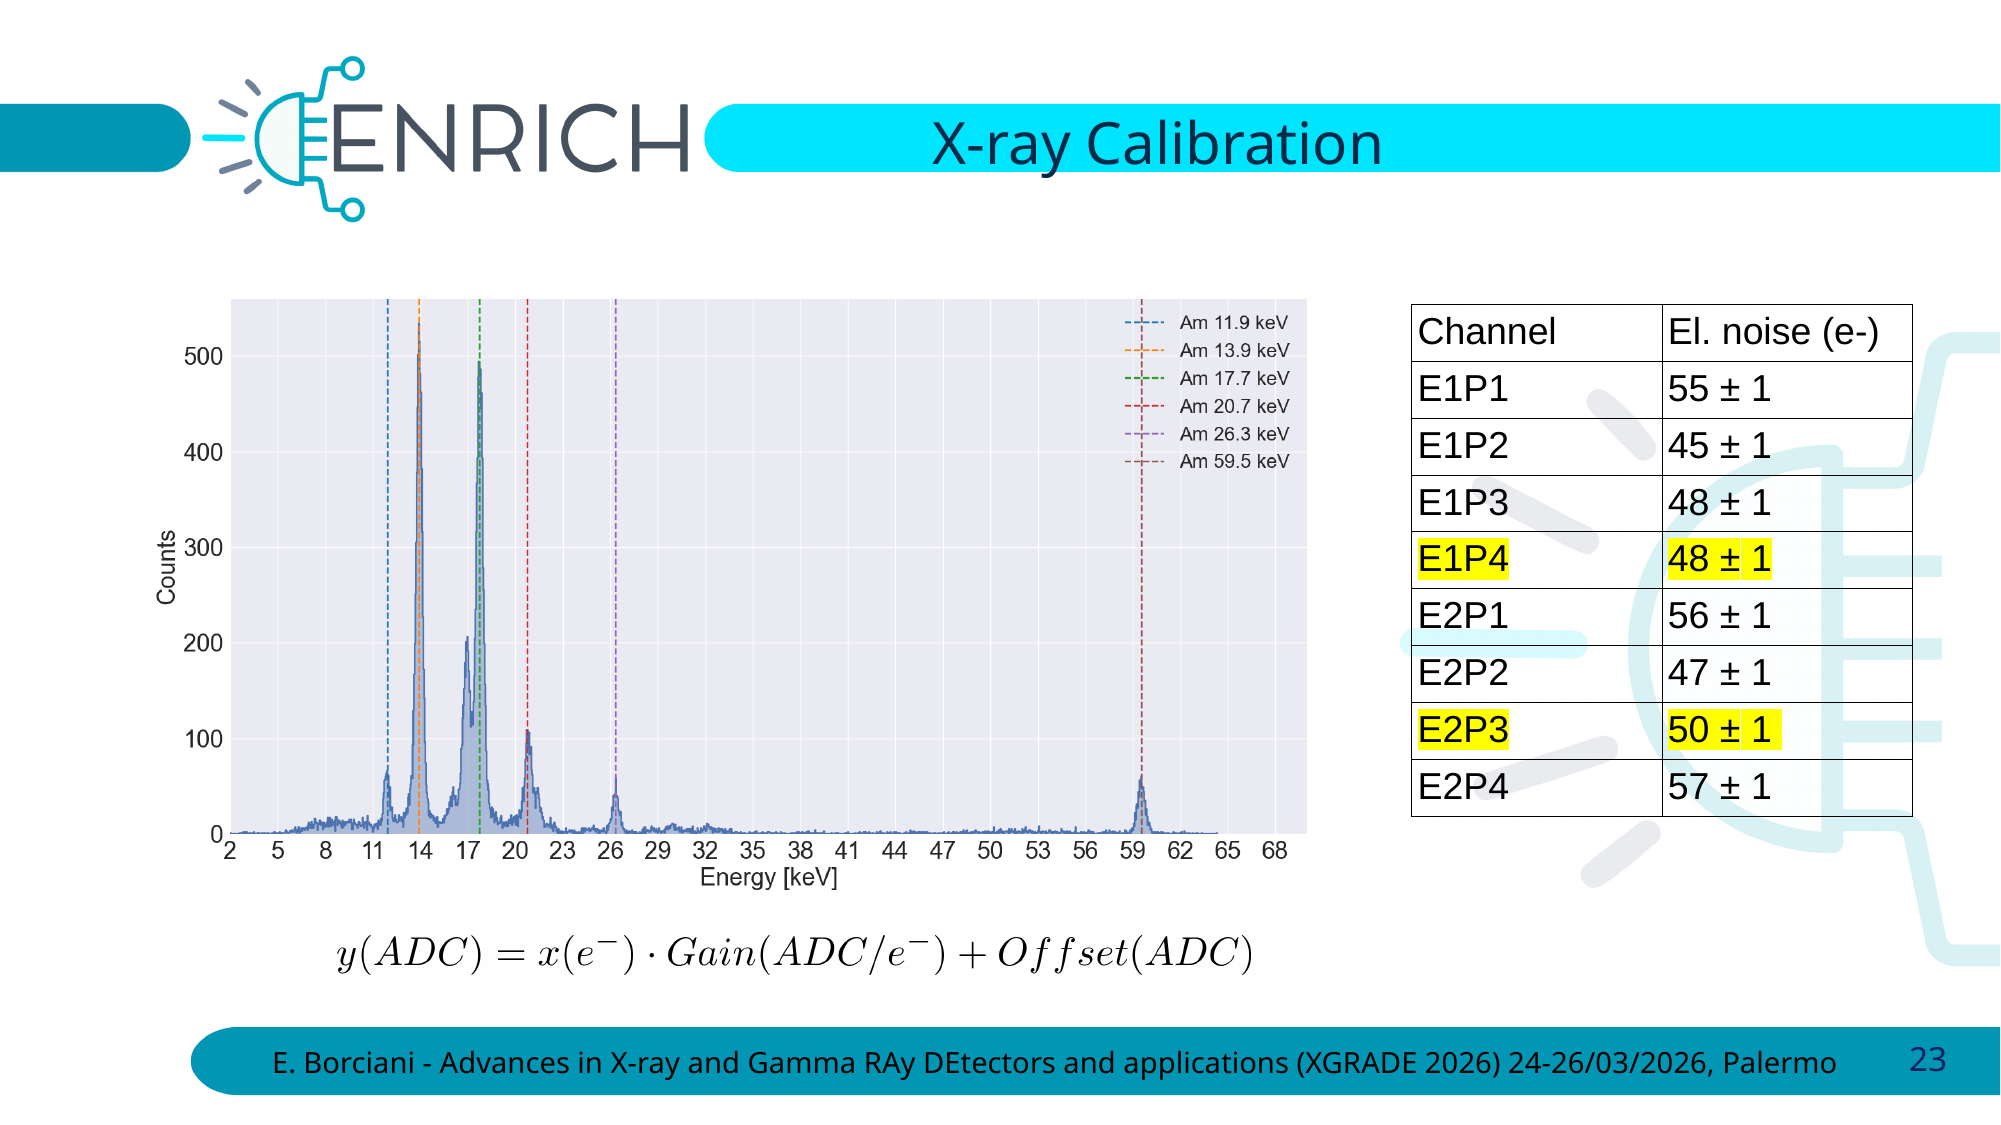

X-ray Calibration
| Channel | El. noise (e-) |
| --- | --- |
| E1P1 | 55 ± 1 |
| E1P2 | 45 ± 1 |
| E1P3 | 48 ± 1 |
| E1P4 | 48 ± 1 |
| E2P1 | 56 ± 1 |
| E2P2 | 47 ± 1 |
| E2P3 | 50 ± 1 |
| E2P4 | 57 ± 1 |
E. Borciani - Advances in X-ray and Gamma RAy DEtectors and applications (XGRADE 2026) 24-26/03/2026, Palermo